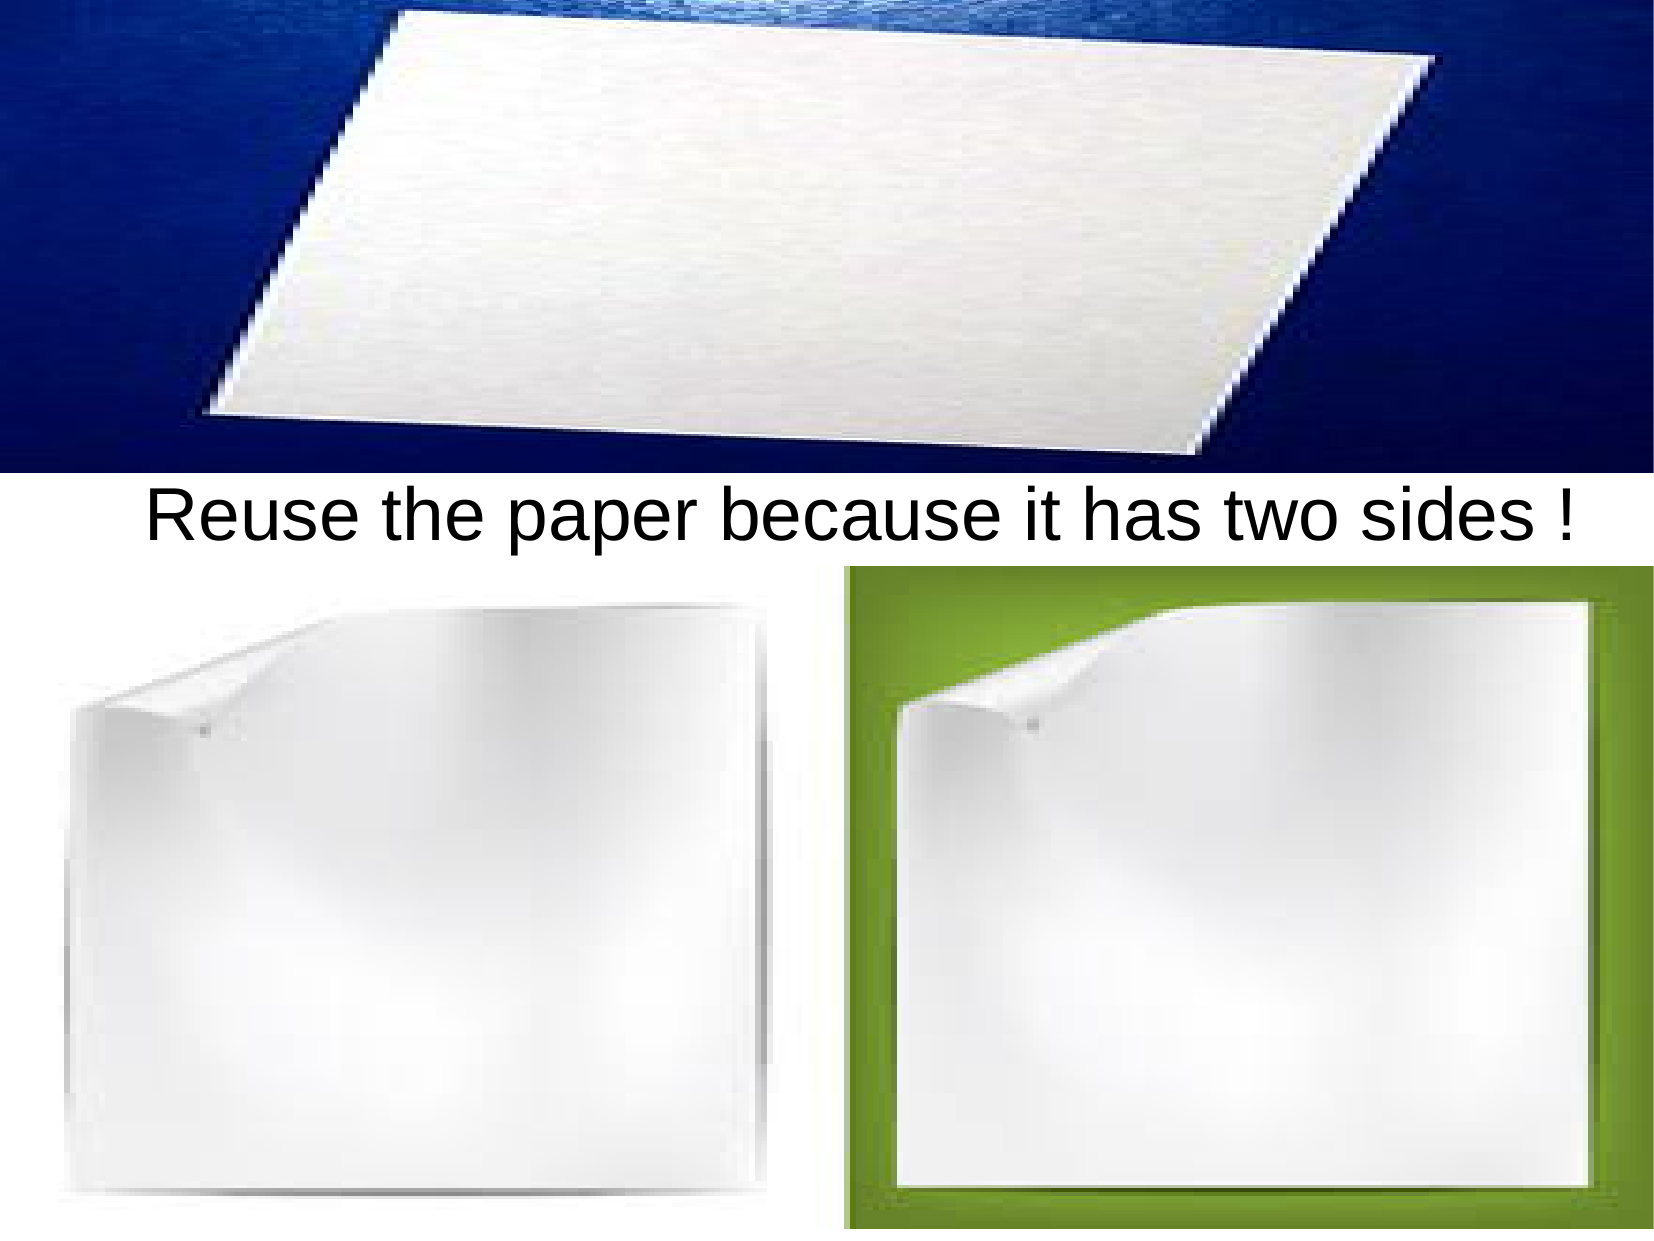

Reuse the paper because it has two sides !